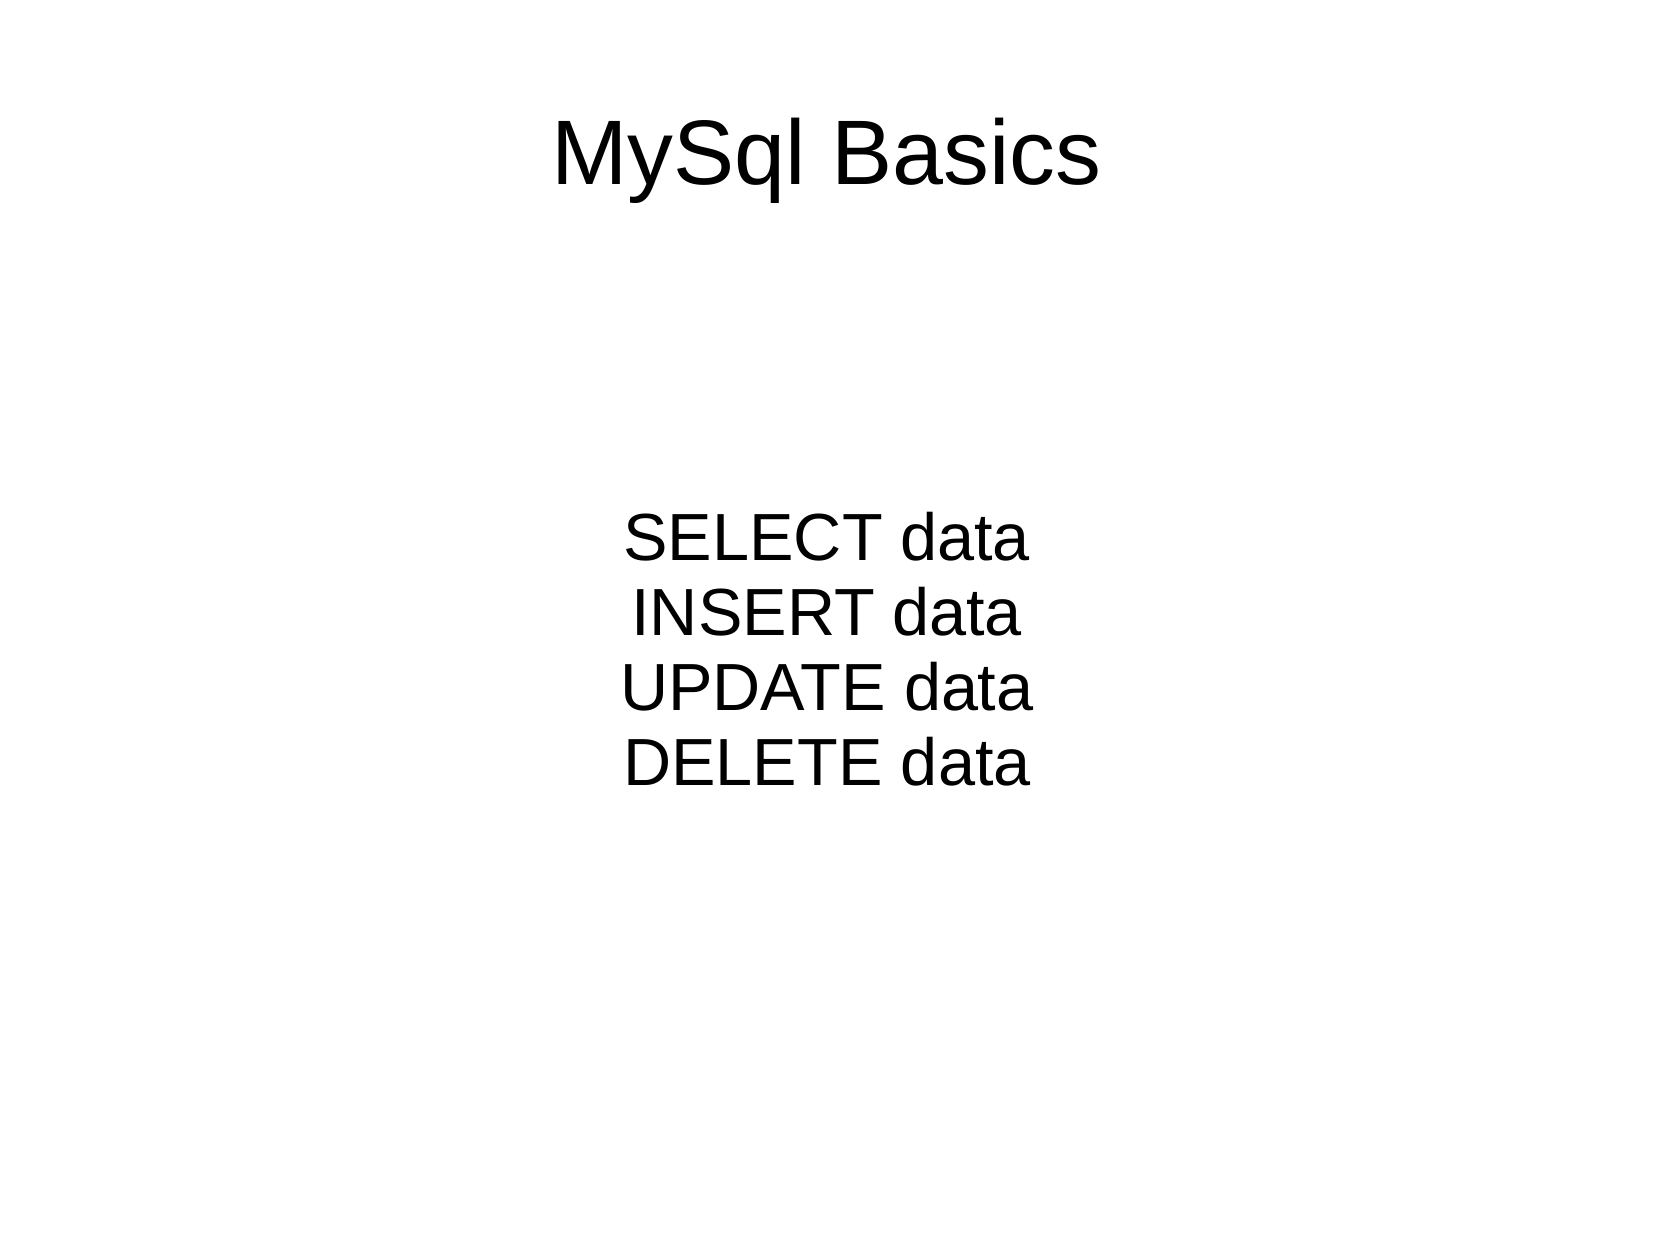

# MySql Basics
SELECT data
INSERT data
UPDATE data
DELETE data